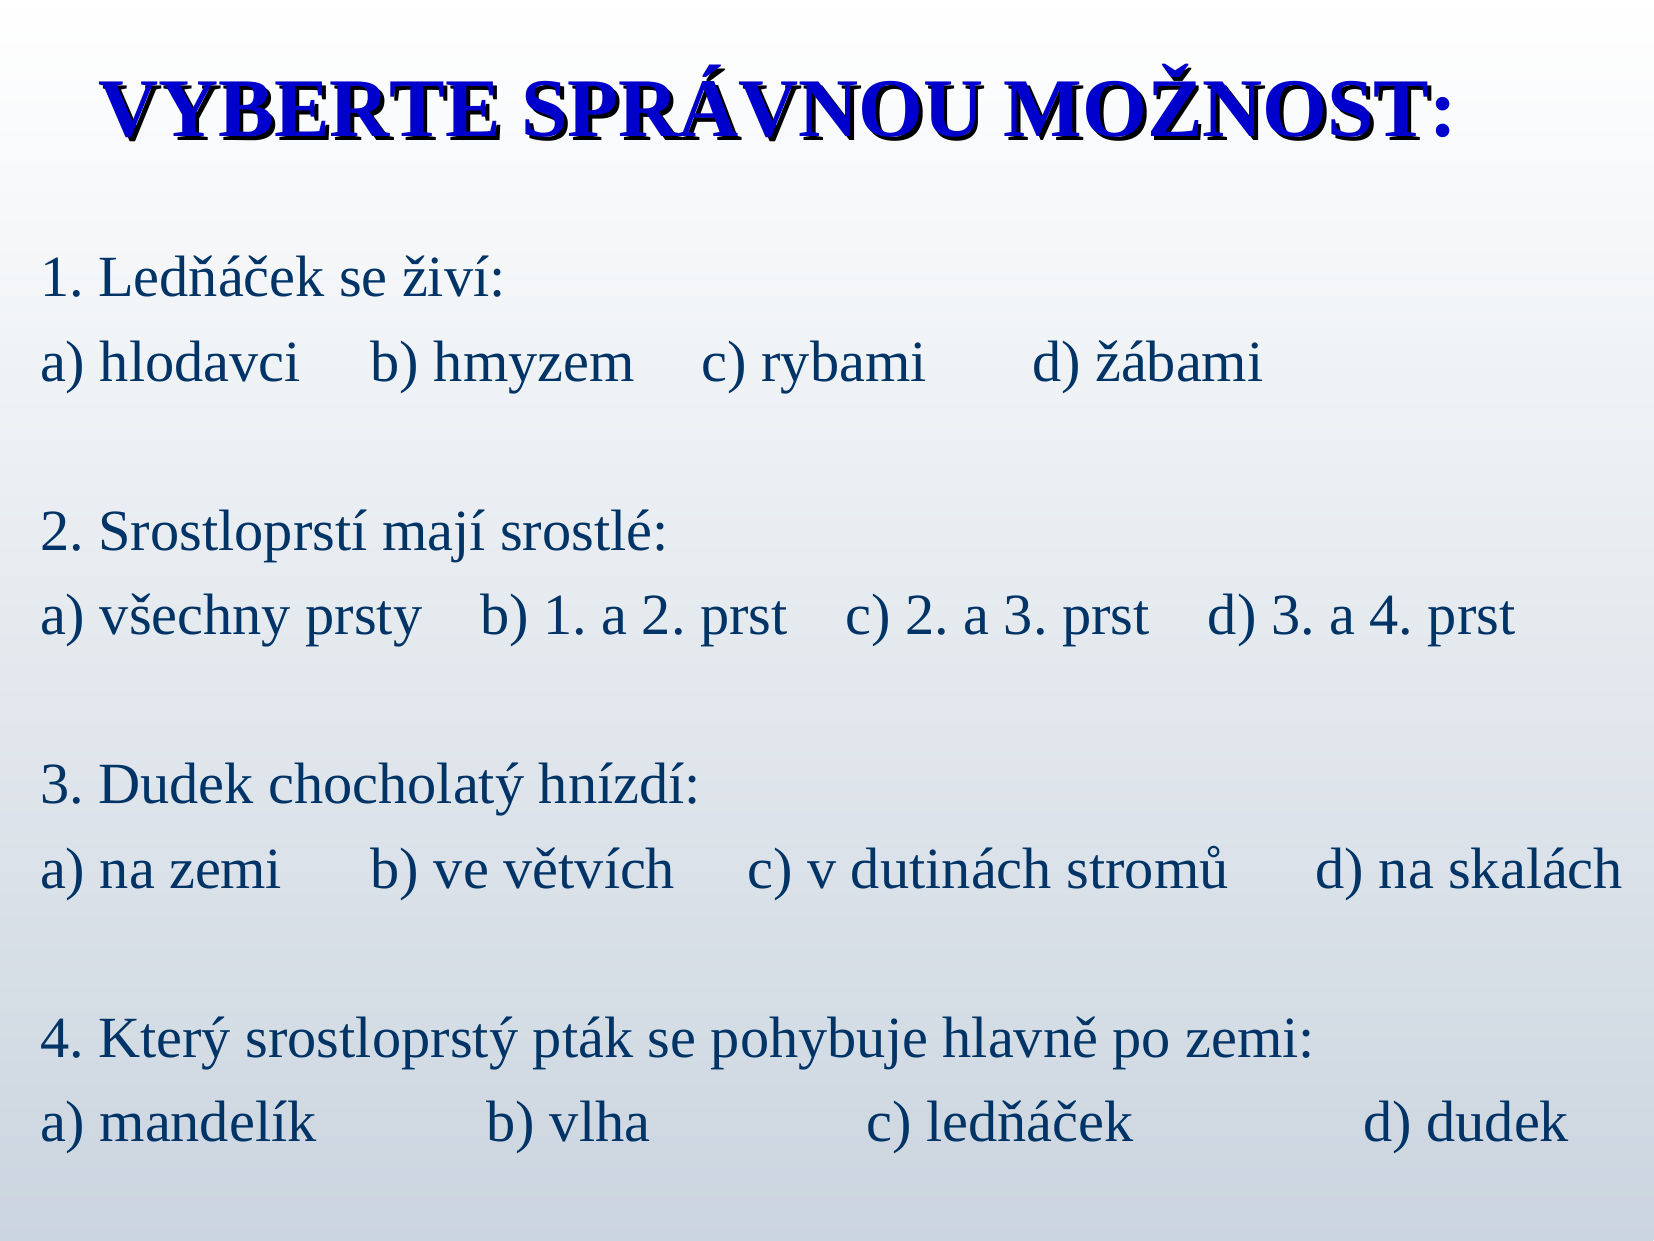

# VYBERTE SPRÁVNOU MOŽNOST:
1. Ledňáček se živí:
a) hlodavci	b) hmyzem	c) rybami	d) žábami
2. Srostloprstí mají srostlé:
a) všechny prsty b) 1. a 2. prst c) 2. a 3. prst d) 3. a 4. prst
3. Dudek chocholatý hnízdí:
a) na zemi	b) ve větvích c) v dutinách stromů d) na skalách
4. Který srostloprstý pták se pohybuje hlavně po zemi:
a) mandelík	 b) vlha		c) ledňáček		d) dudek